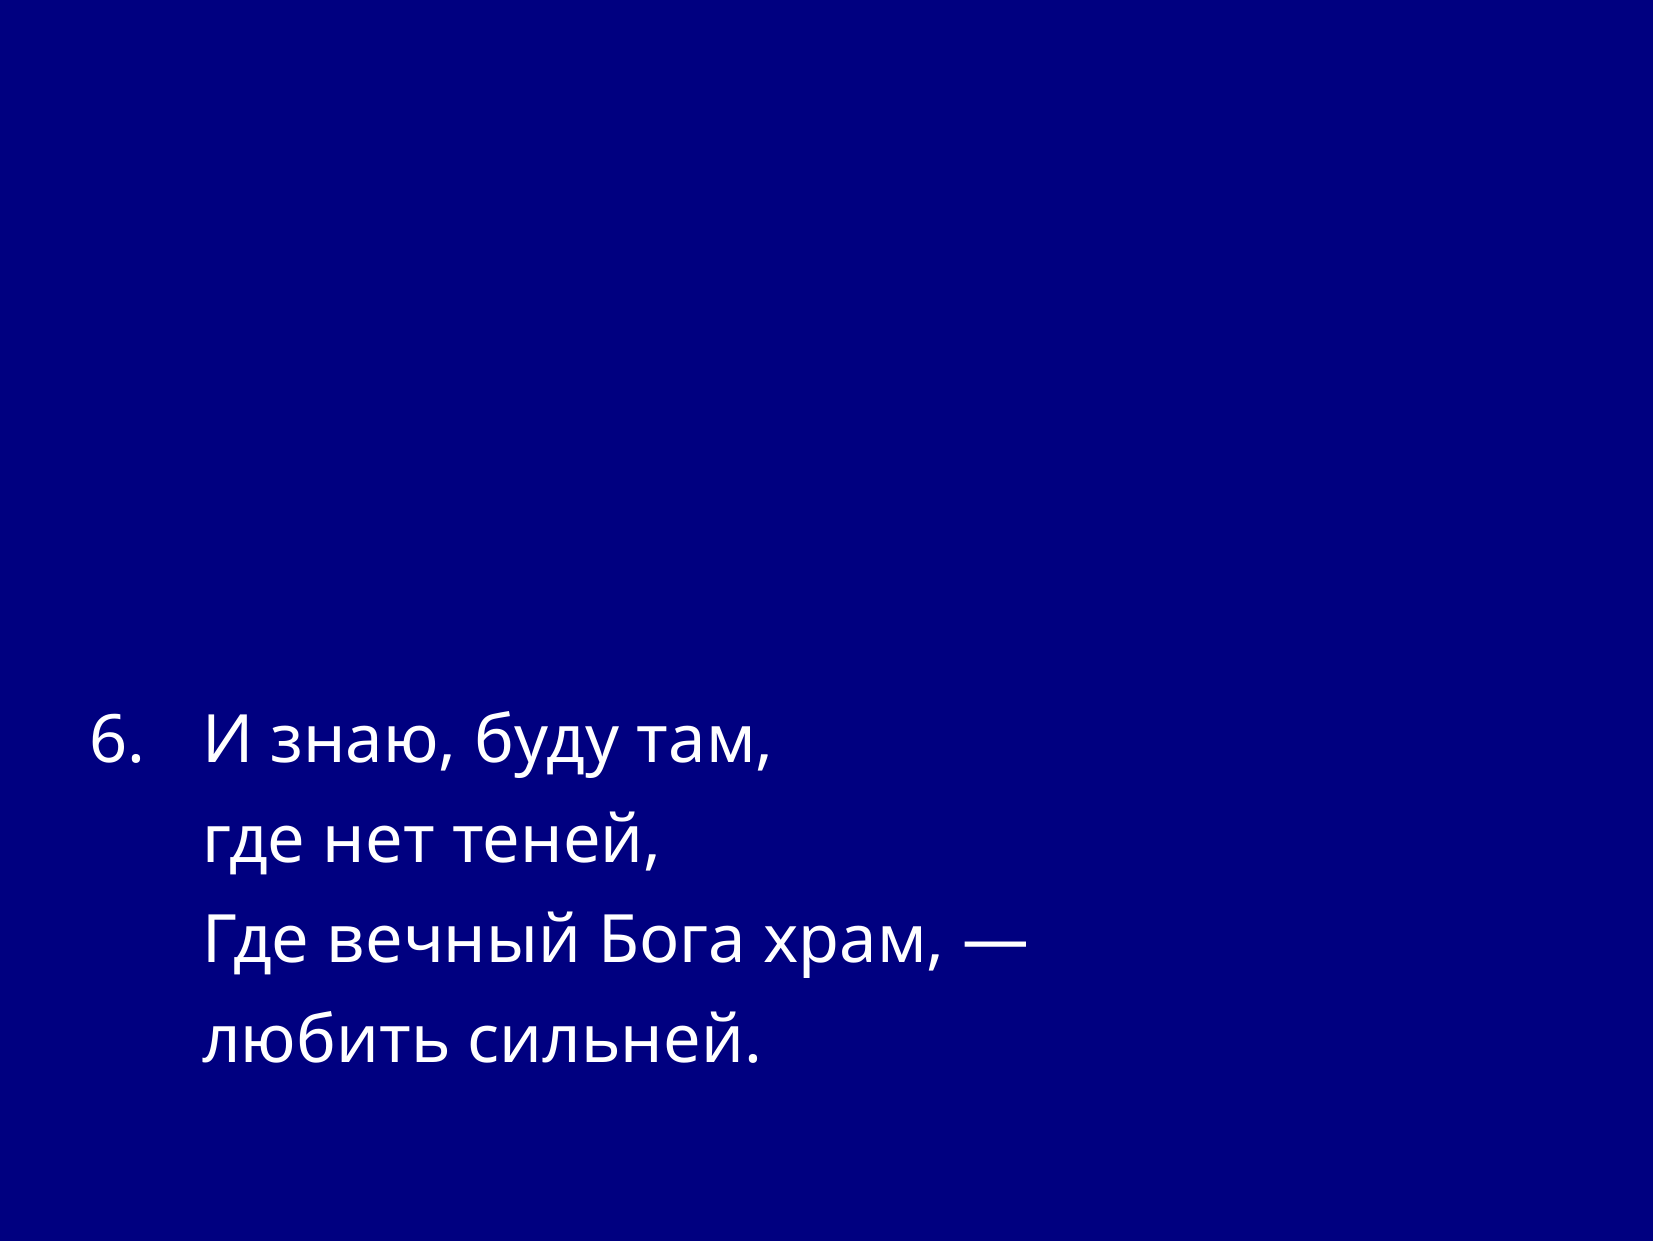

6.	И знаю, буду там,
	где нет теней,
	Где вечный Бога храм, —
	любить сильней.